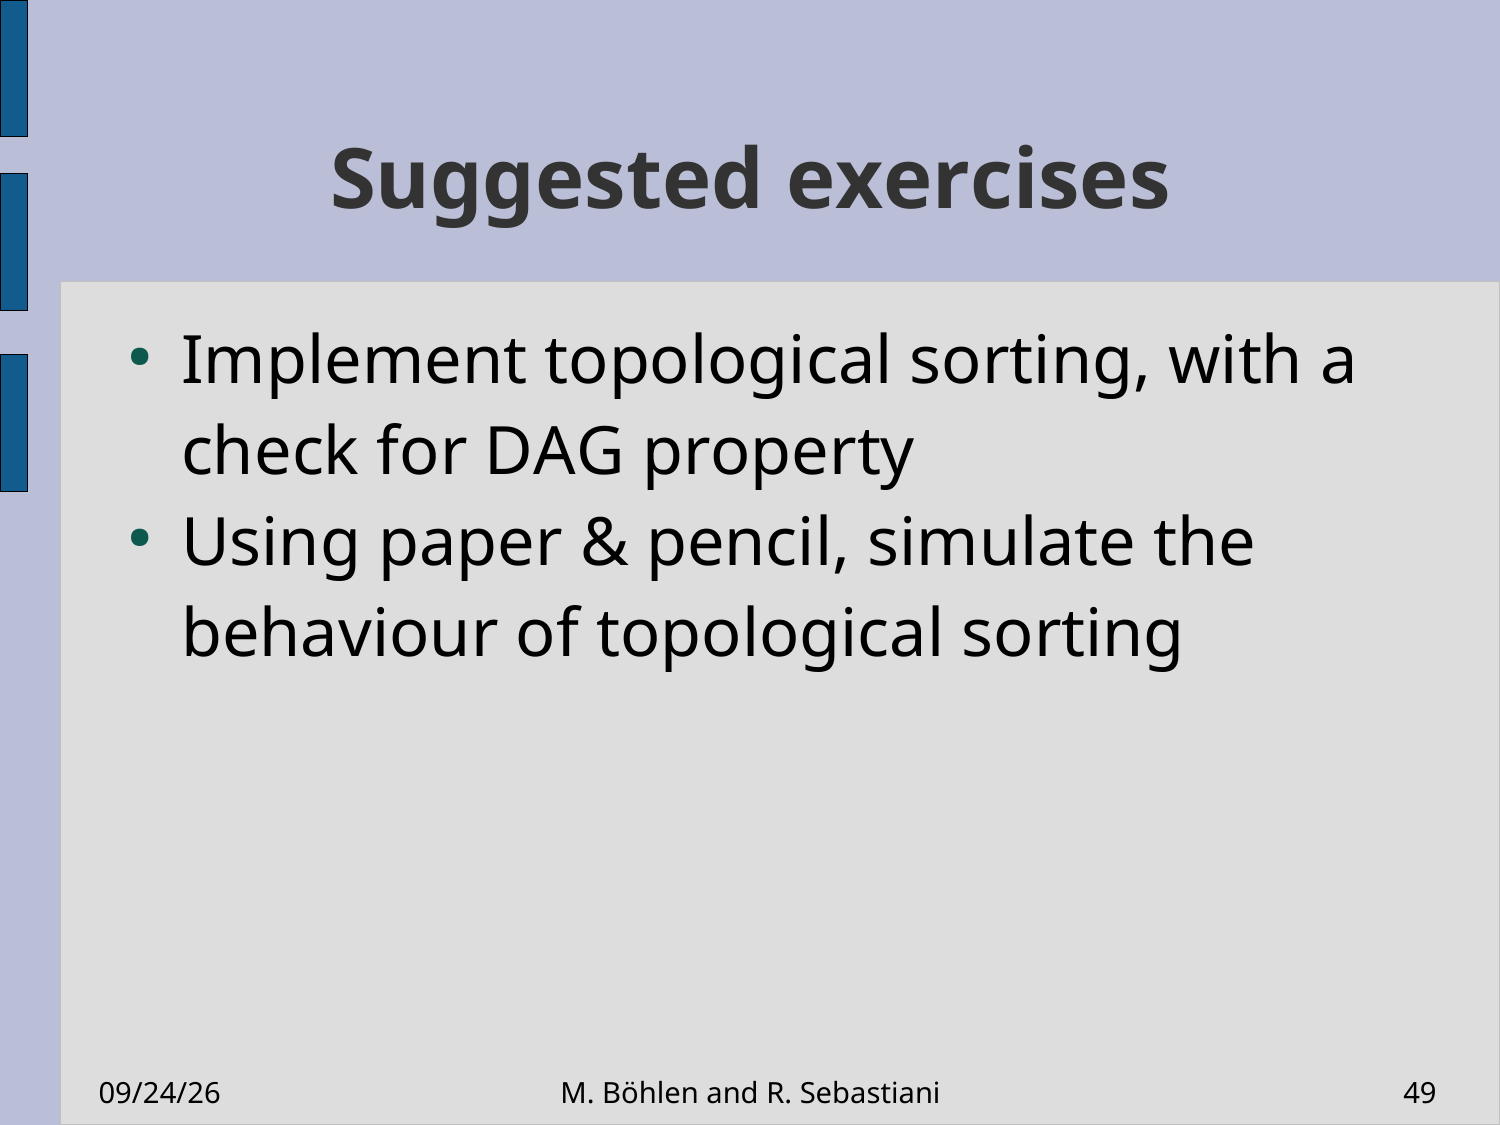

# Suggested exercises
Implement topological sorting, with a check for DAG property
Using paper & pencil, simulate the behaviour of topological sorting
M. Böhlen and R. Sebastiani
49